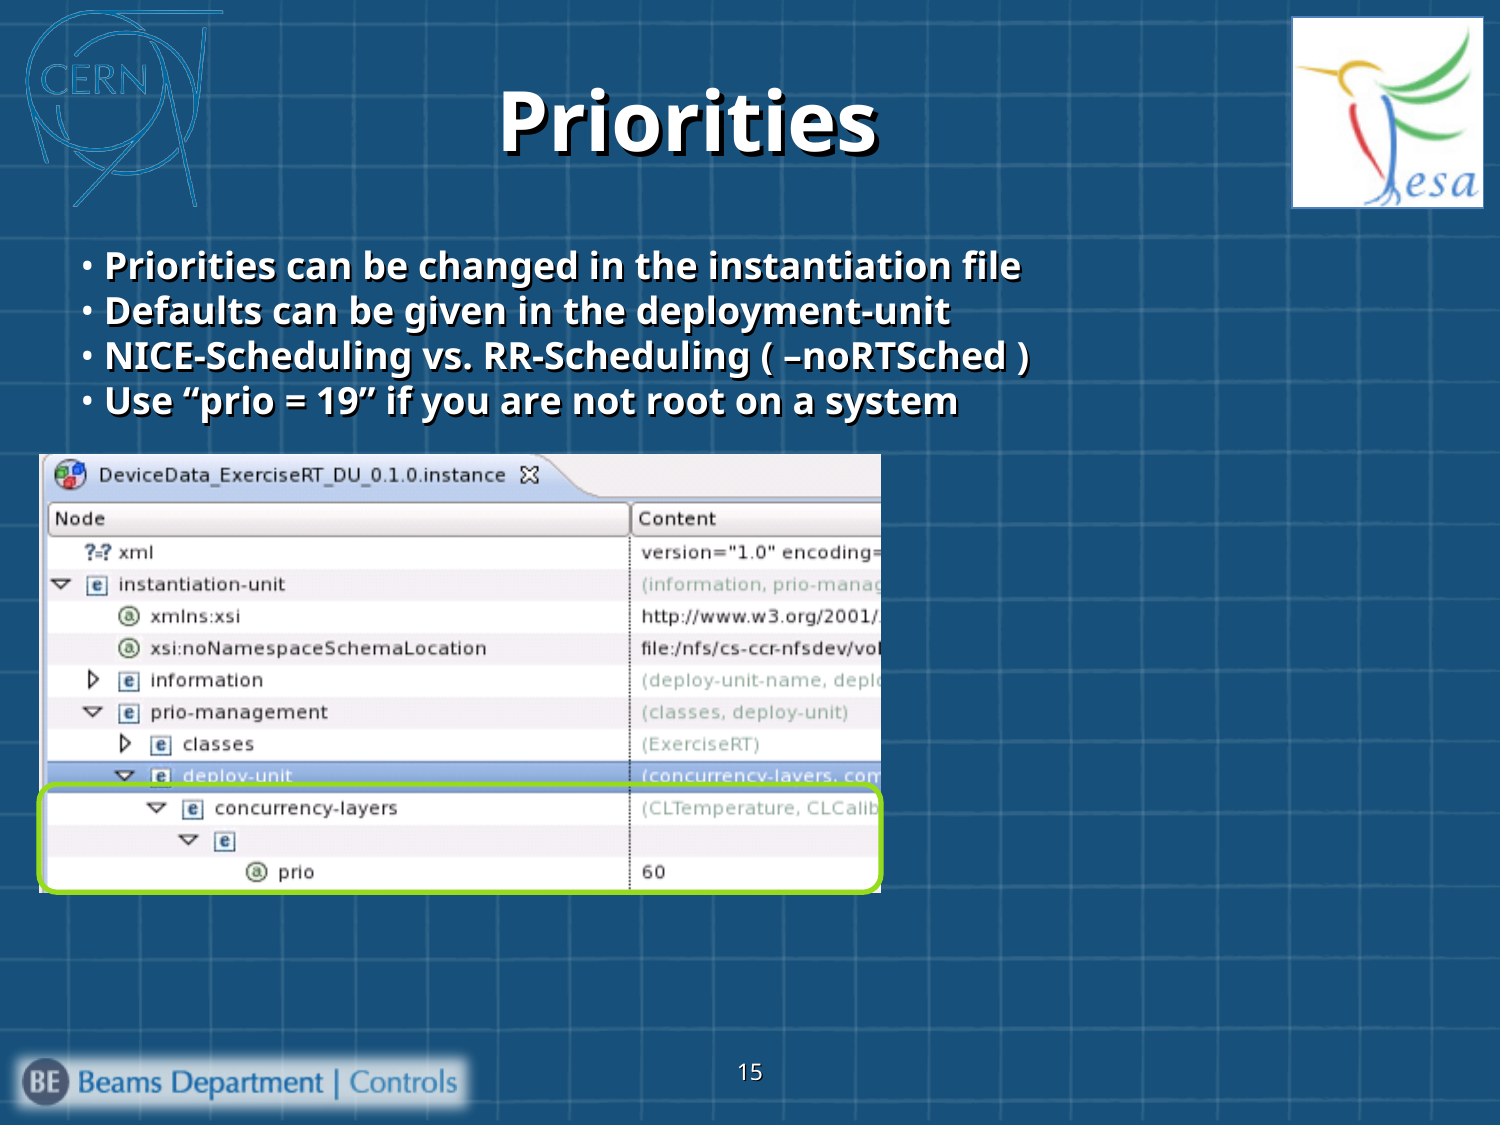

Priorities
 Priorities can be changed in the instantiation file
 Defaults can be given in the deployment-unit
 NICE-Scheduling vs. RR-Scheduling ( –noRTSched )
 Use “prio = 19” if you are not root on a system